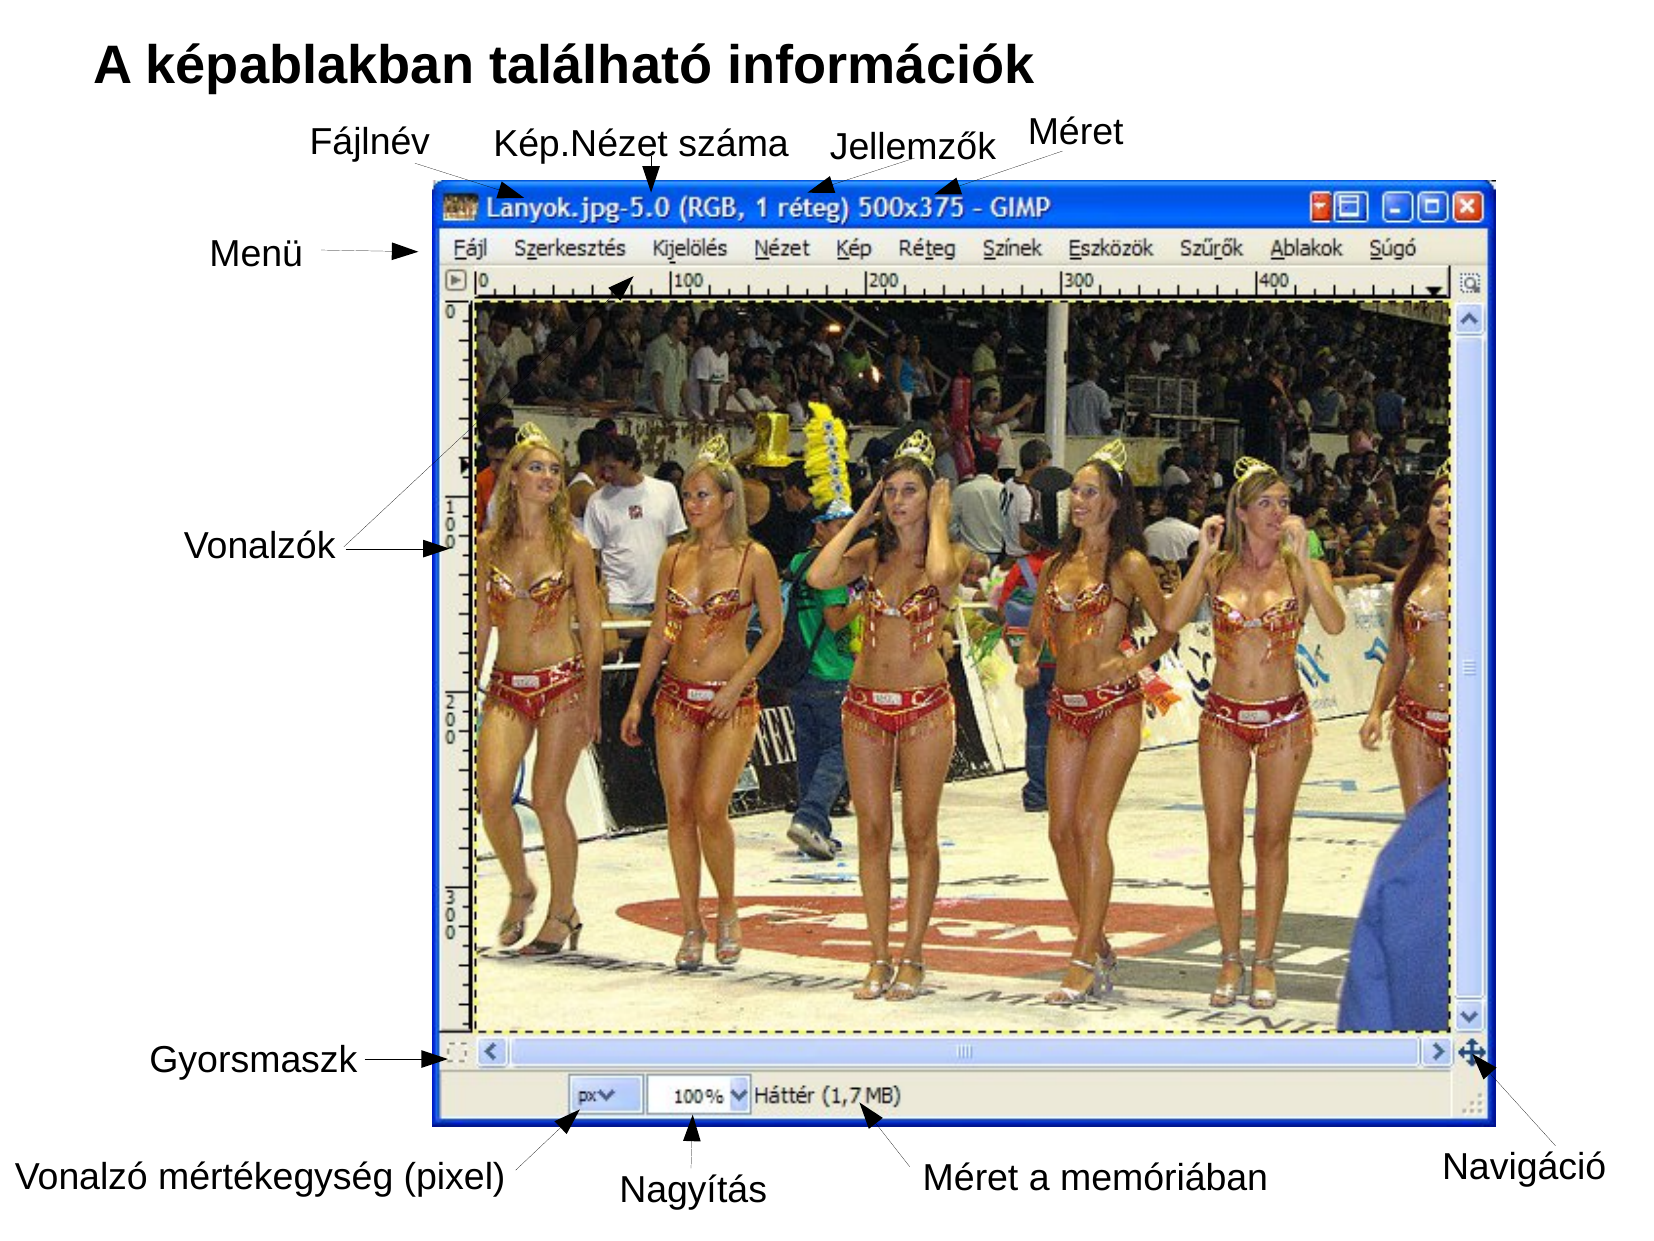

A képablakban található információk
Méret
Fájlnév
Kép.Nézet száma
Jellemzők
Menü
Vonalzók
Gyorsmaszk
Navigáció
Vonalzó mértékegység (pixel)
Méret a memóriában
Nagyítás